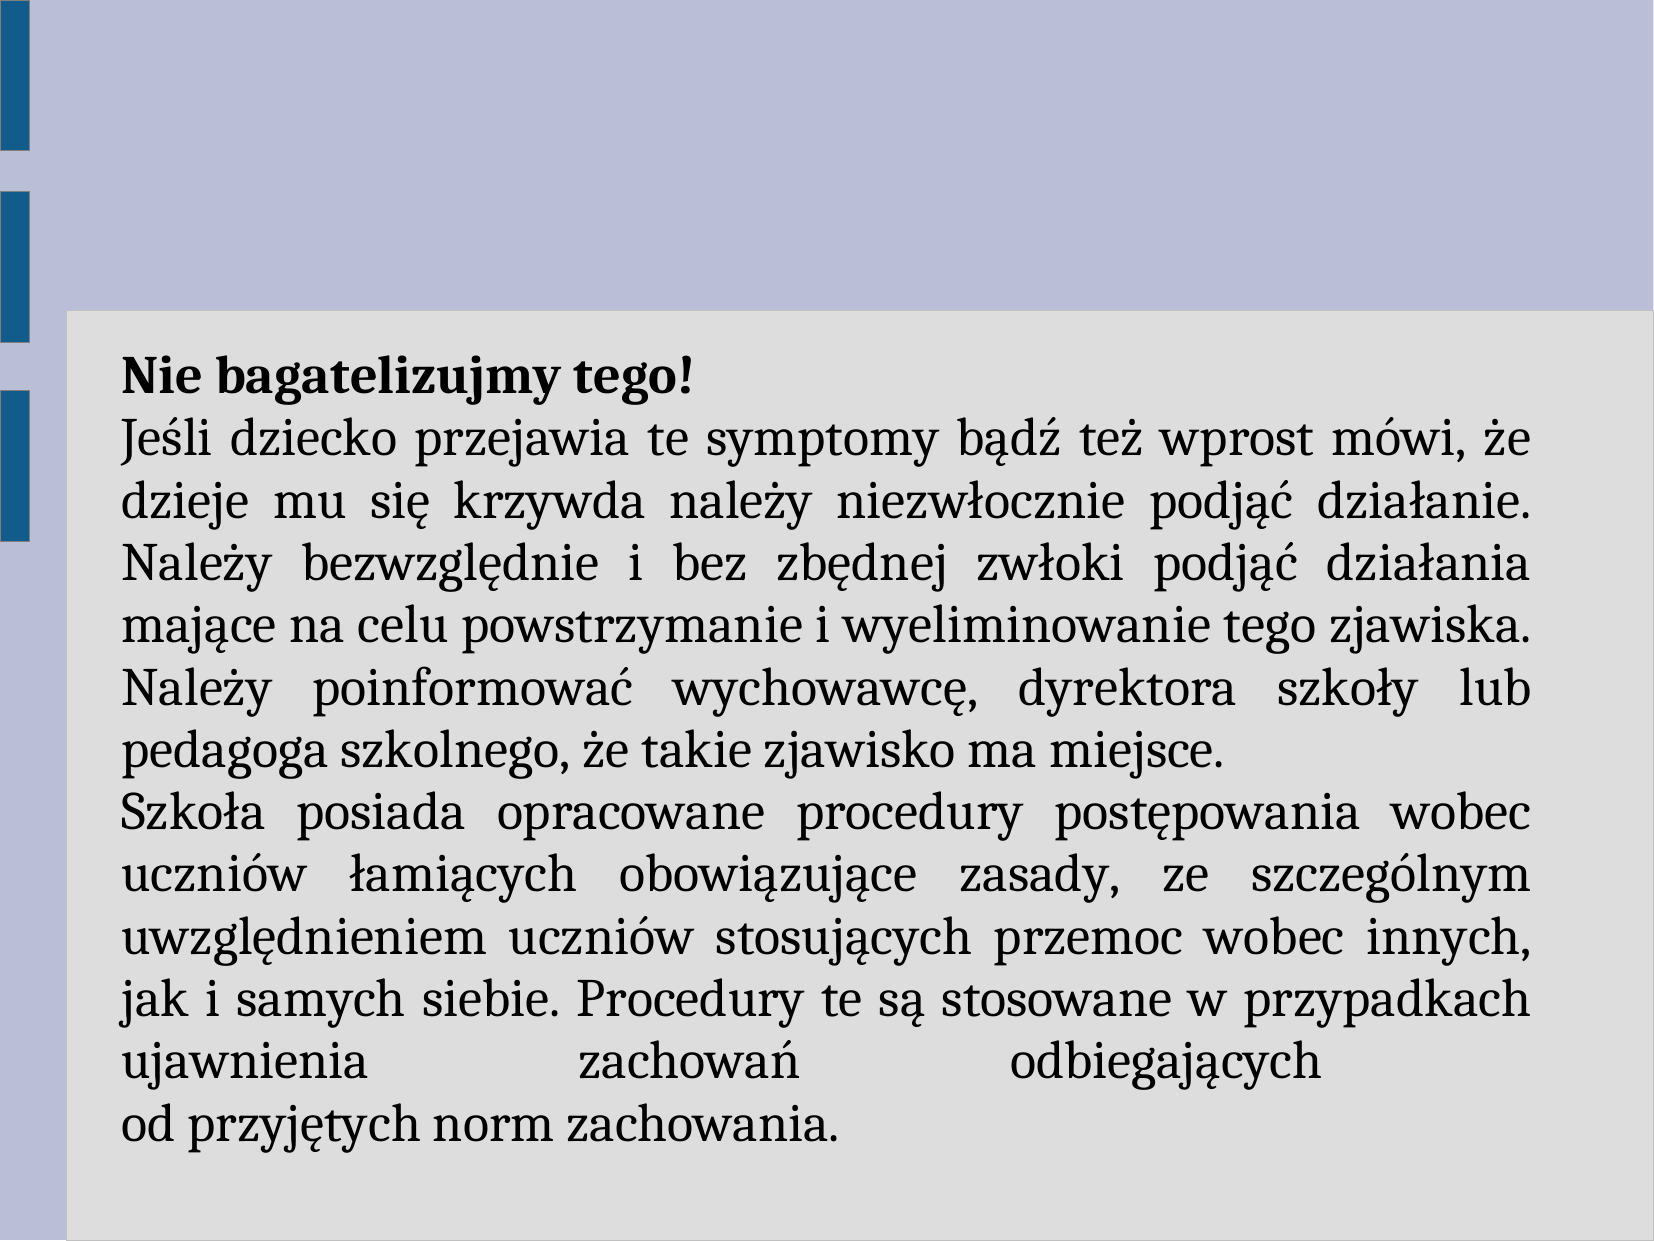

#
Nie bagatelizujmy tego!
Jeśli dziecko przejawia te symptomy bądź też wprost mówi, że dzieje mu się krzywda należy niezwłocznie podjąć działanie. Należy bezwzględnie i bez zbędnej zwłoki podjąć działania mające na celu powstrzymanie i wyeliminowanie tego zjawiska. Należy poinformować wychowawcę, dyrektora szkoły lub pedagoga szkolnego, że takie zjawisko ma miejsce.
Szkoła posiada opracowane procedury postępowania wobec uczniów łamiących obowiązujące zasady, ze szczególnym uwzględnieniem uczniów stosujących przemoc wobec innych, jak i samych siebie. Procedury te są stosowane w przypadkach ujawnienia zachowań odbiegających
od przyjętych norm zachowania.